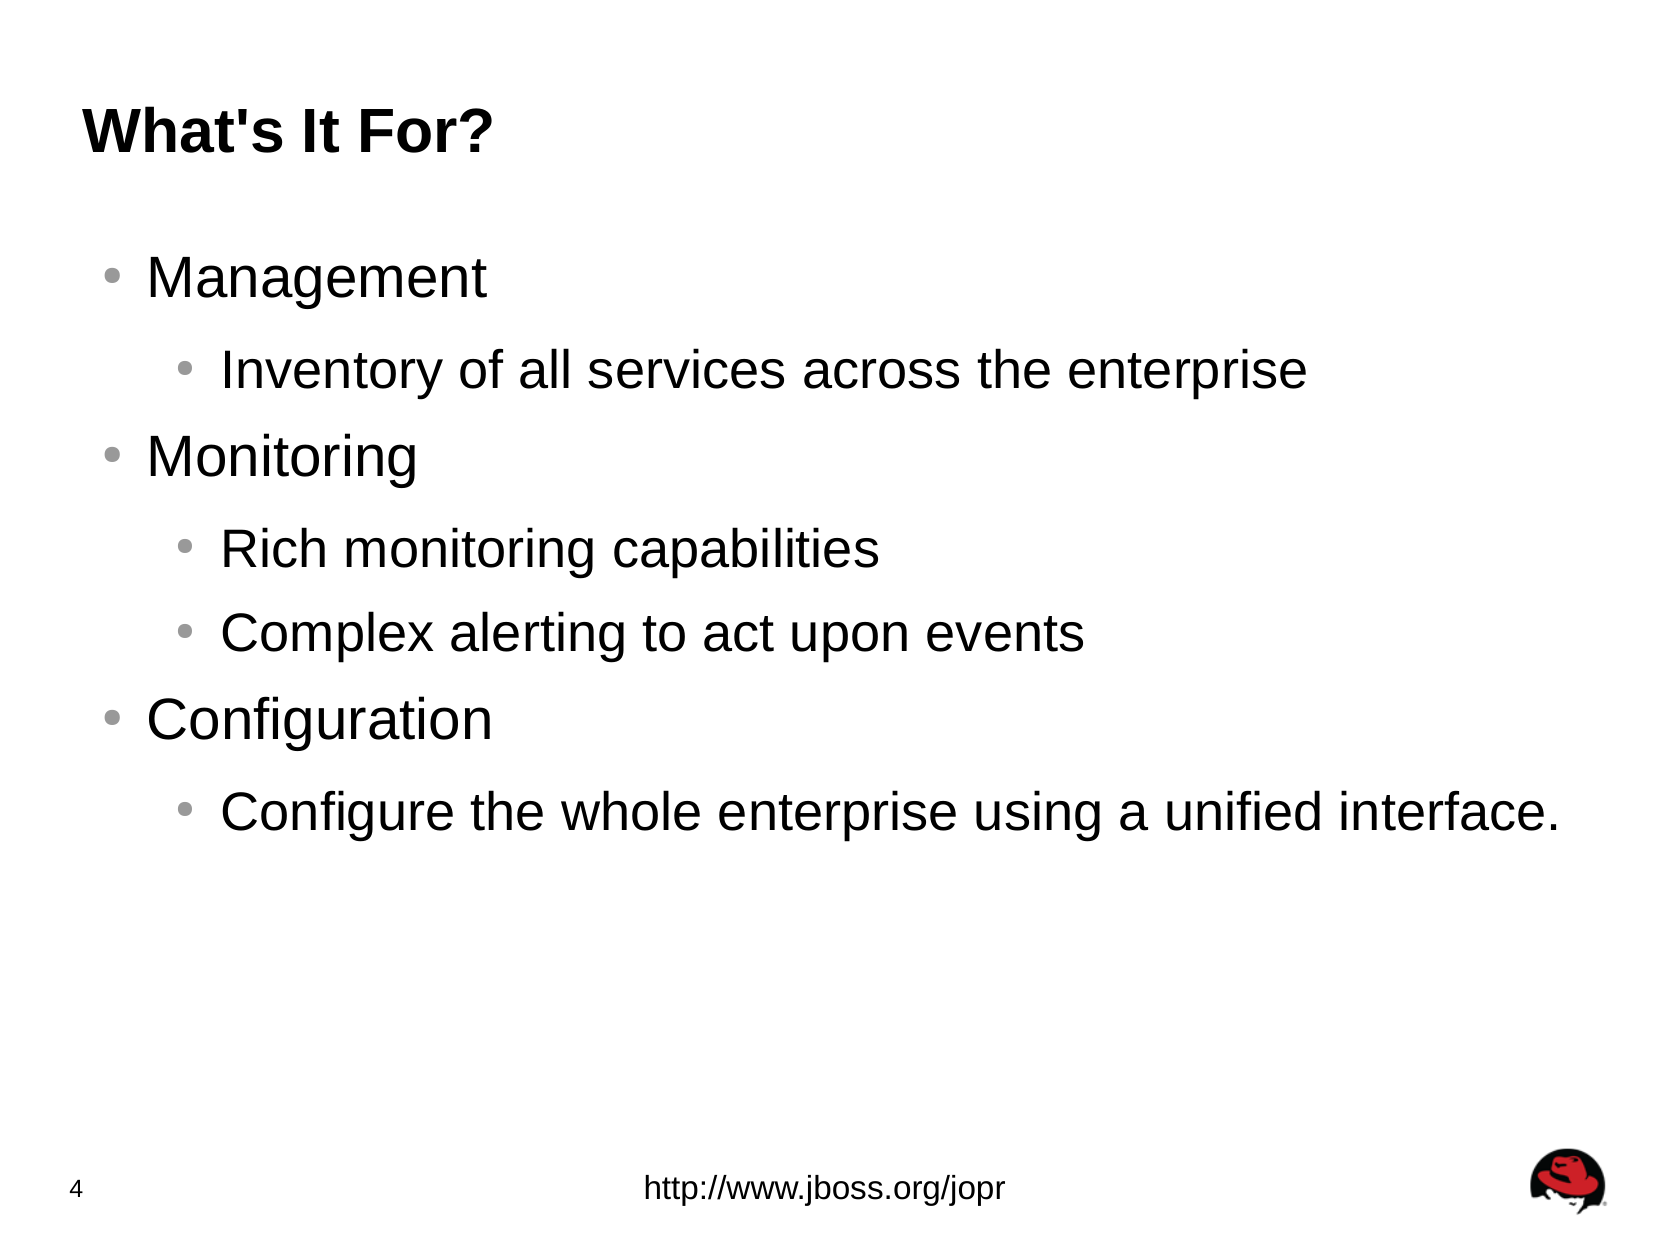

# What's It For?
Management
Inventory of all services across the enterprise
Monitoring
Rich monitoring capabilities
Complex alerting to act upon events
Configuration
Configure the whole enterprise using a unified interface.